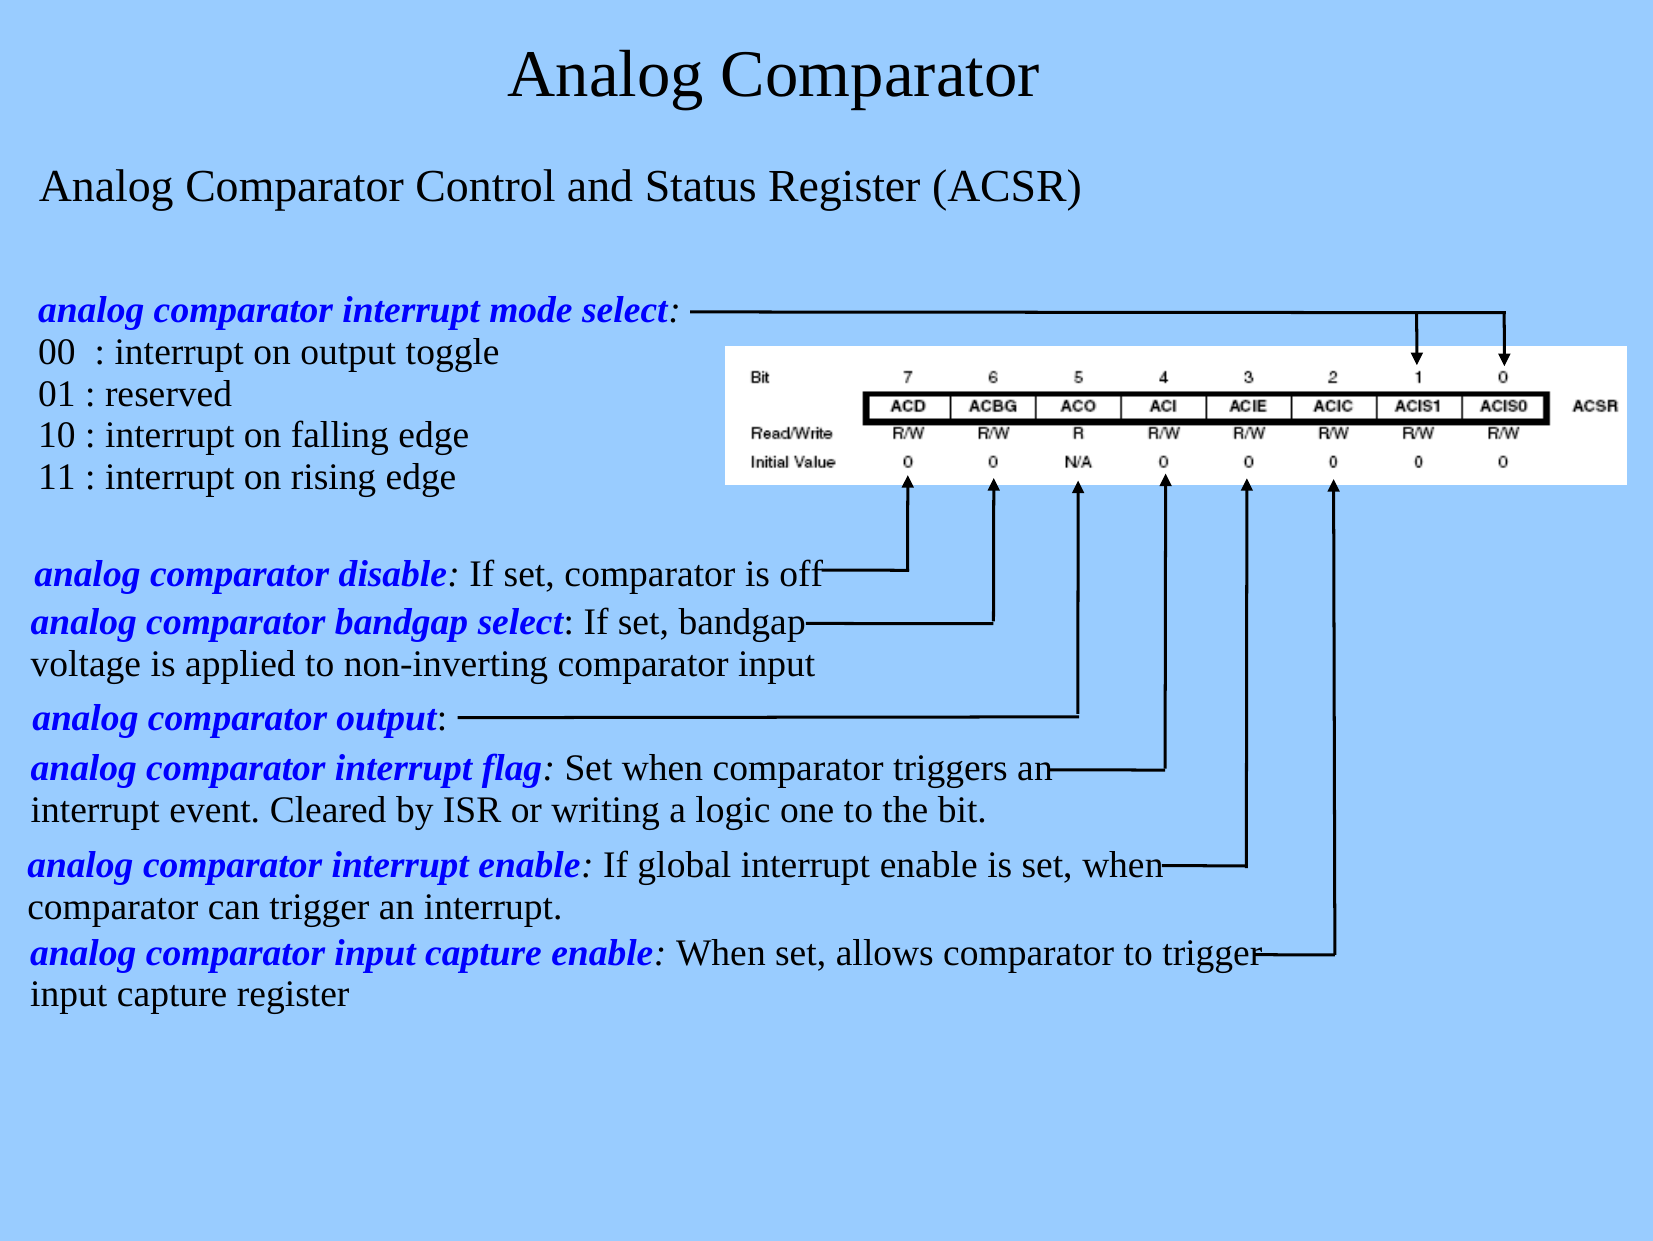

Analog Comparator
Analog Comparator Control and Status Register (ACSR)
analog comparator interrupt mode select:
00 : interrupt on output toggle
01 : reserved
10 : interrupt on falling edge
11 : interrupt on rising edge
analog comparator disable: If set, comparator is off
analog comparator bandgap select: If set, bandgap
voltage is applied to non-inverting comparator input
analog comparator output:
analog comparator interrupt flag: Set when comparator triggers an
interrupt event. Cleared by ISR or writing a logic one to the bit.
analog comparator interrupt enable: If global interrupt enable is set, when
comparator can trigger an interrupt.
analog comparator input capture enable: When set, allows comparator to trigger
input capture register